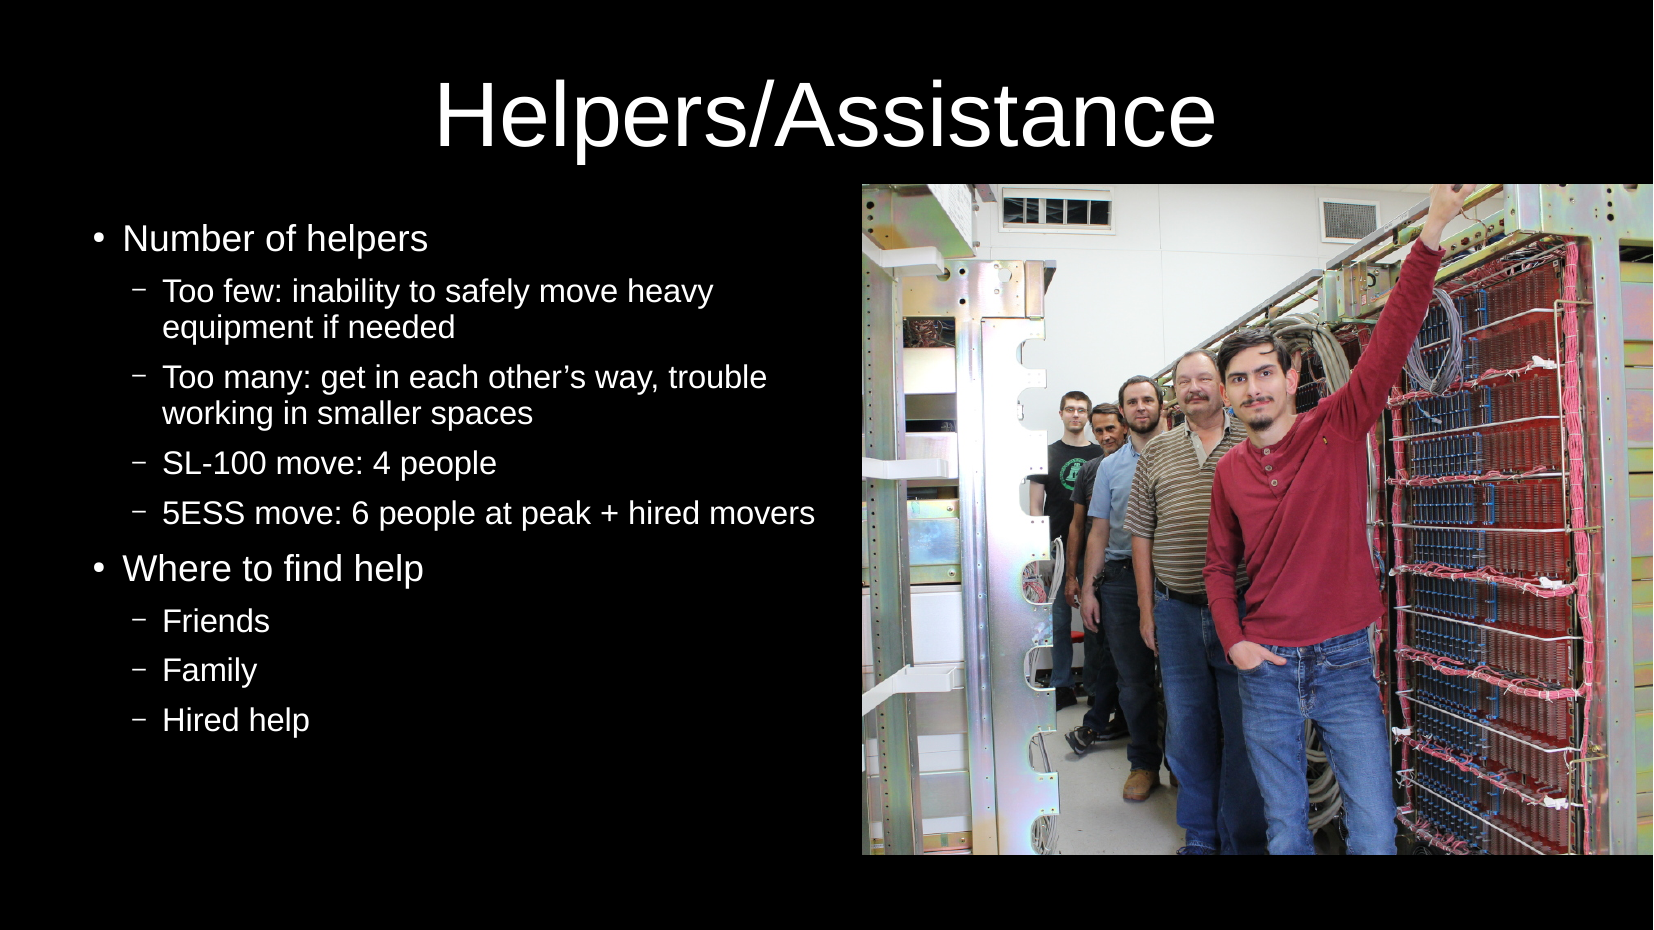

# Helpers/Assistance
Number of helpers
Too few: inability to safely move heavy equipment if needed
Too many: get in each other’s way, trouble working in smaller spaces
SL-100 move: 4 people
5ESS move: 6 people at peak + hired movers
Where to find help
Friends
Family
Hired help